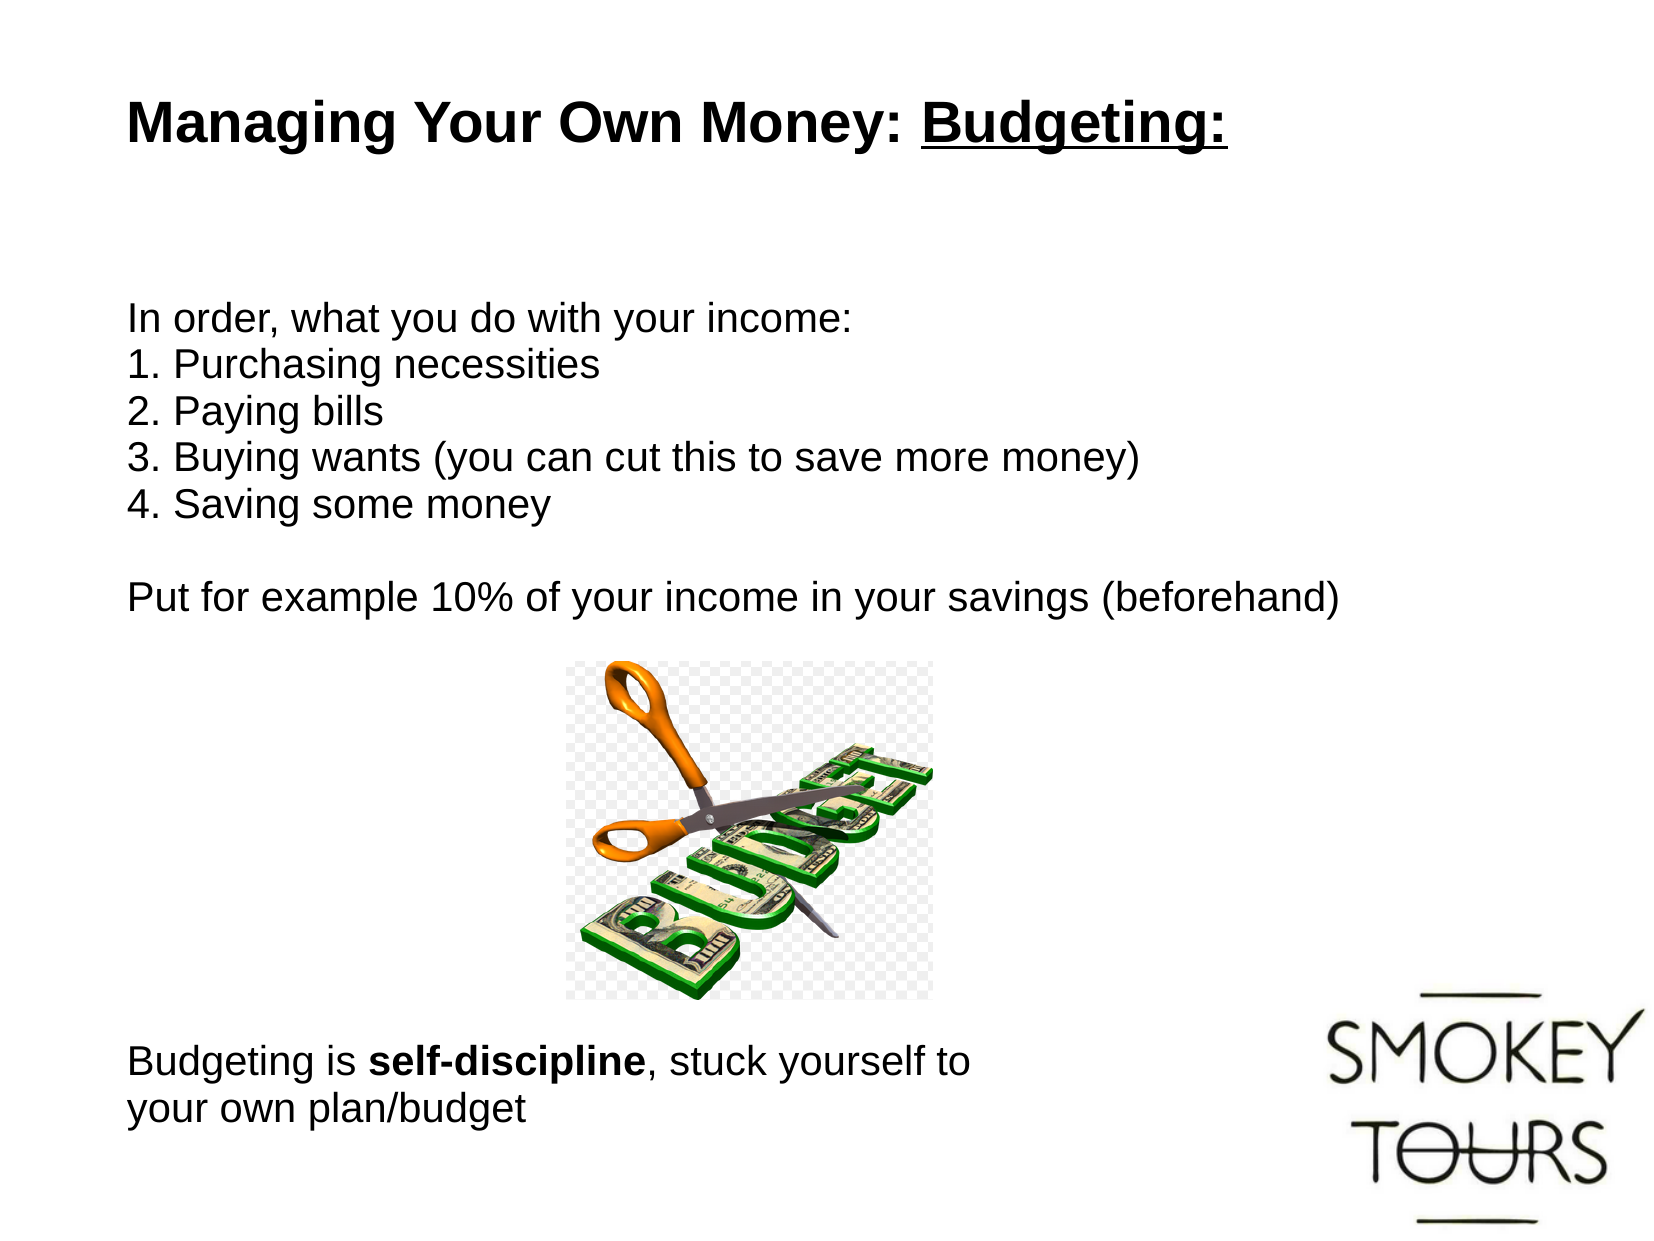

Managing Your Own Money: Budgeting:
In order, what you do with your income:
1. Purchasing necessities
2. Paying bills
3. Buying wants (you can cut this to save more money)
4. Saving some money
Put for example 10% of your income in your savings (beforehand)
Budgeting is self-discipline, stuck yourself to
your own plan/budget